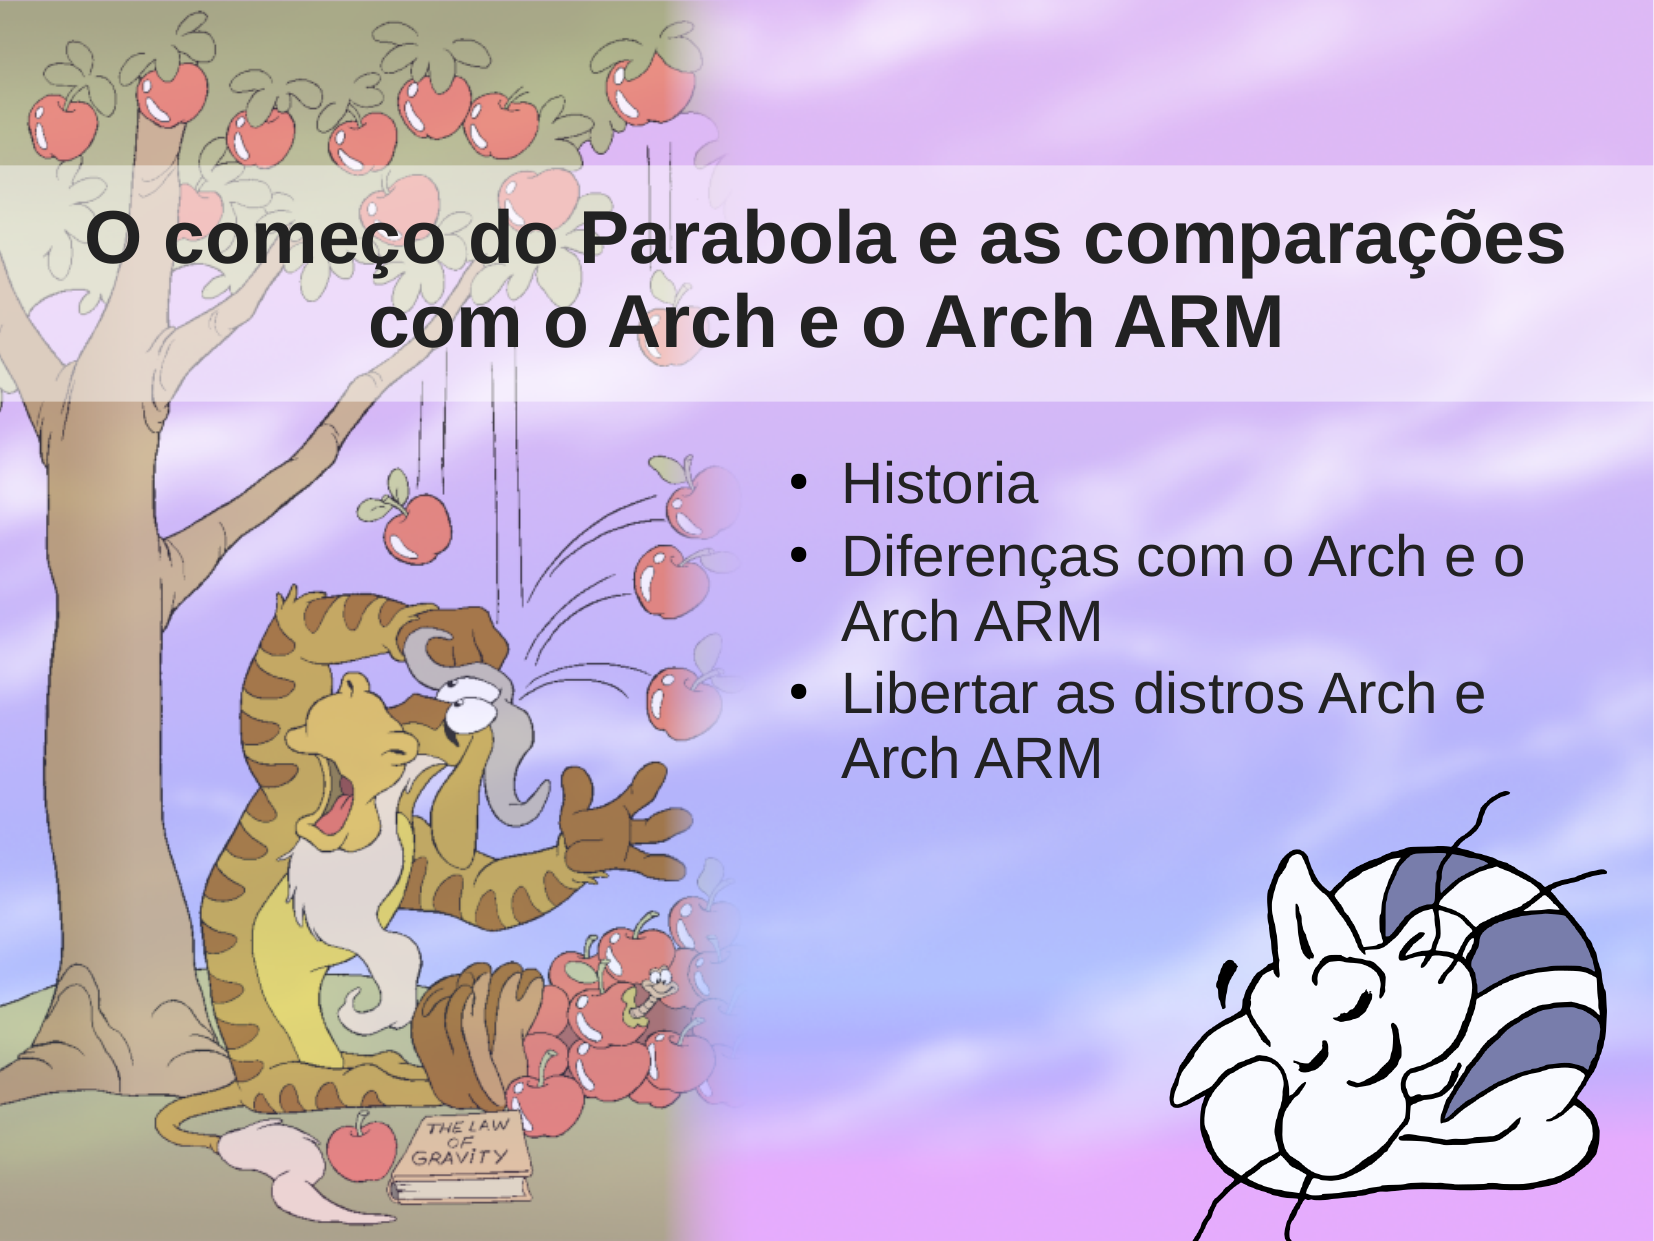

# O começo do Parabola e as comparações com o Arch e o Arch ARM
Historia
Diferenças com o Arch e o Arch ARM
Libertar as distros Arch e Arch ARM